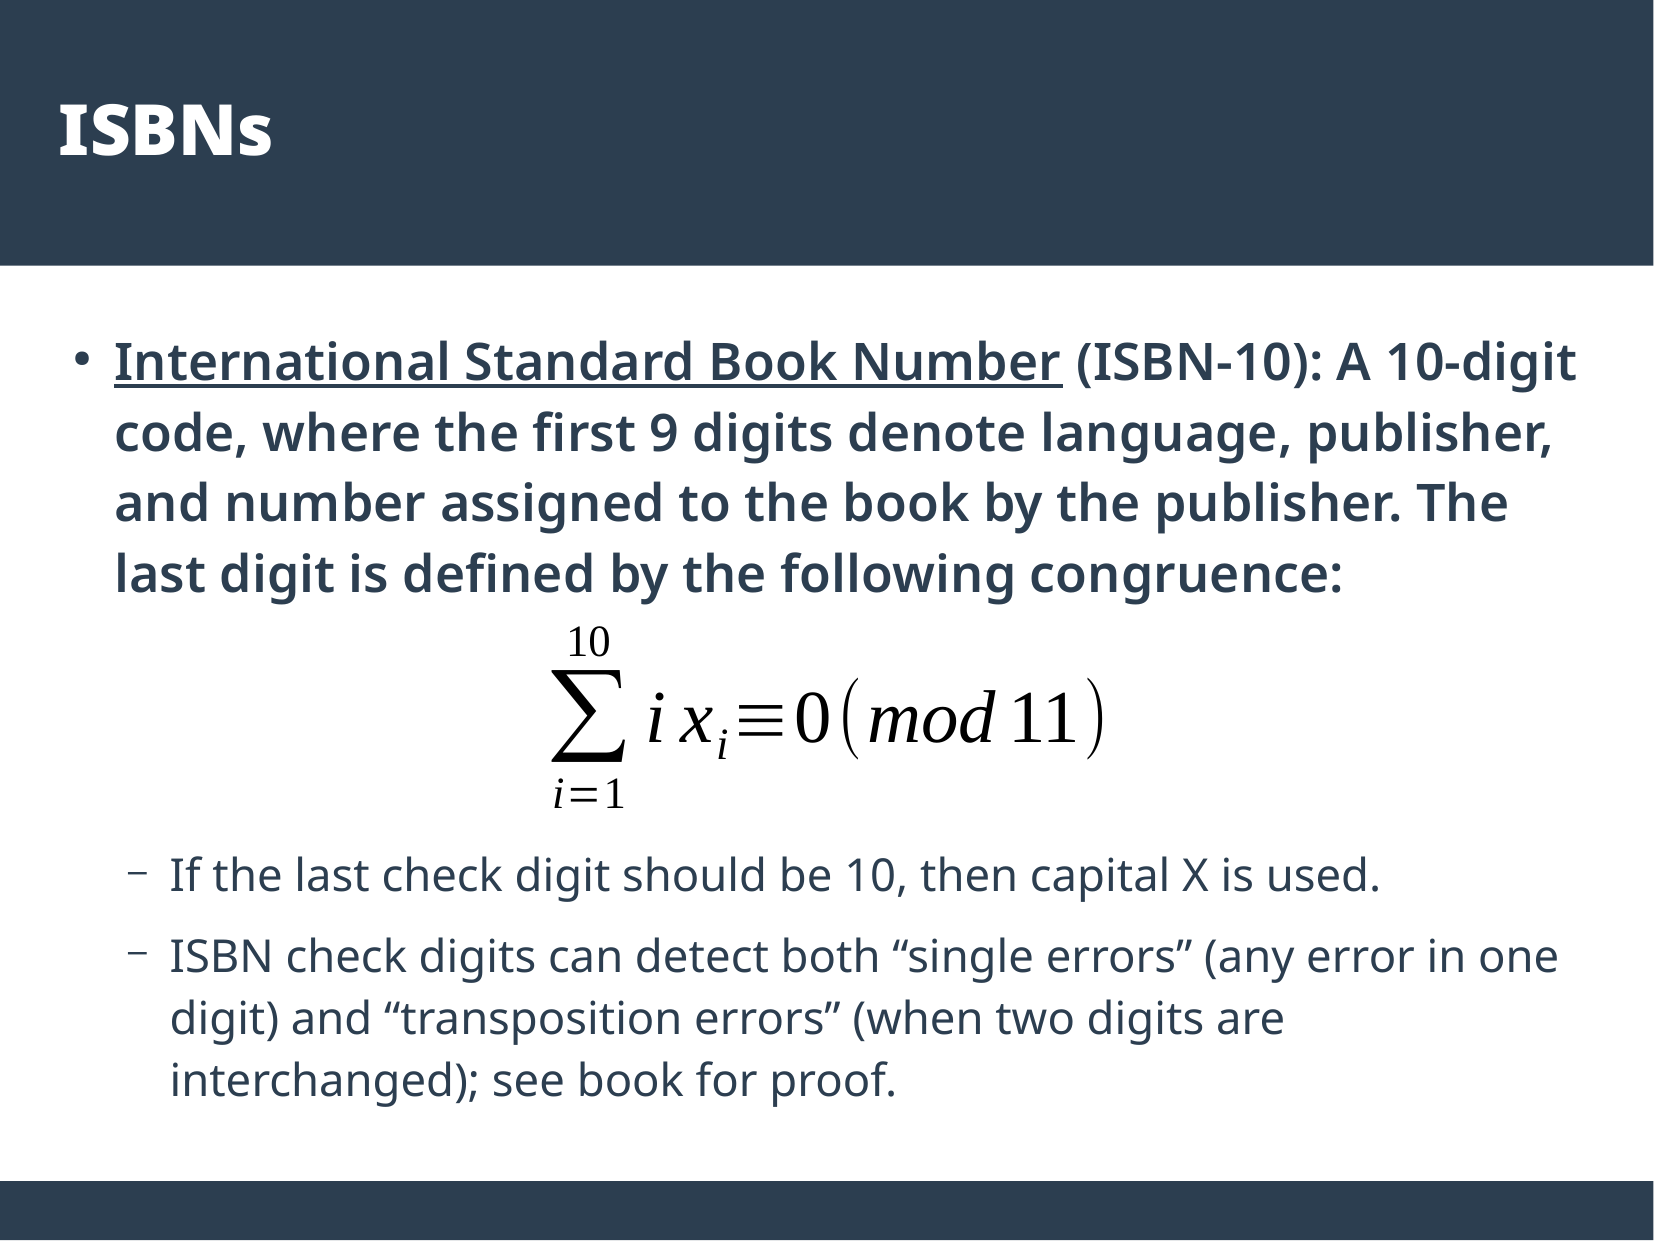

# ISBNs
International Standard Book Number (ISBN-10): A 10-digit code, where the first 9 digits denote language, publisher, and number assigned to the book by the publisher. The last digit is defined by the following congruence:
If the last check digit should be 10, then capital X is used.
ISBN check digits can detect both “single errors” (any error in one digit) and “transposition errors” (when two digits are interchanged); see book for proof.